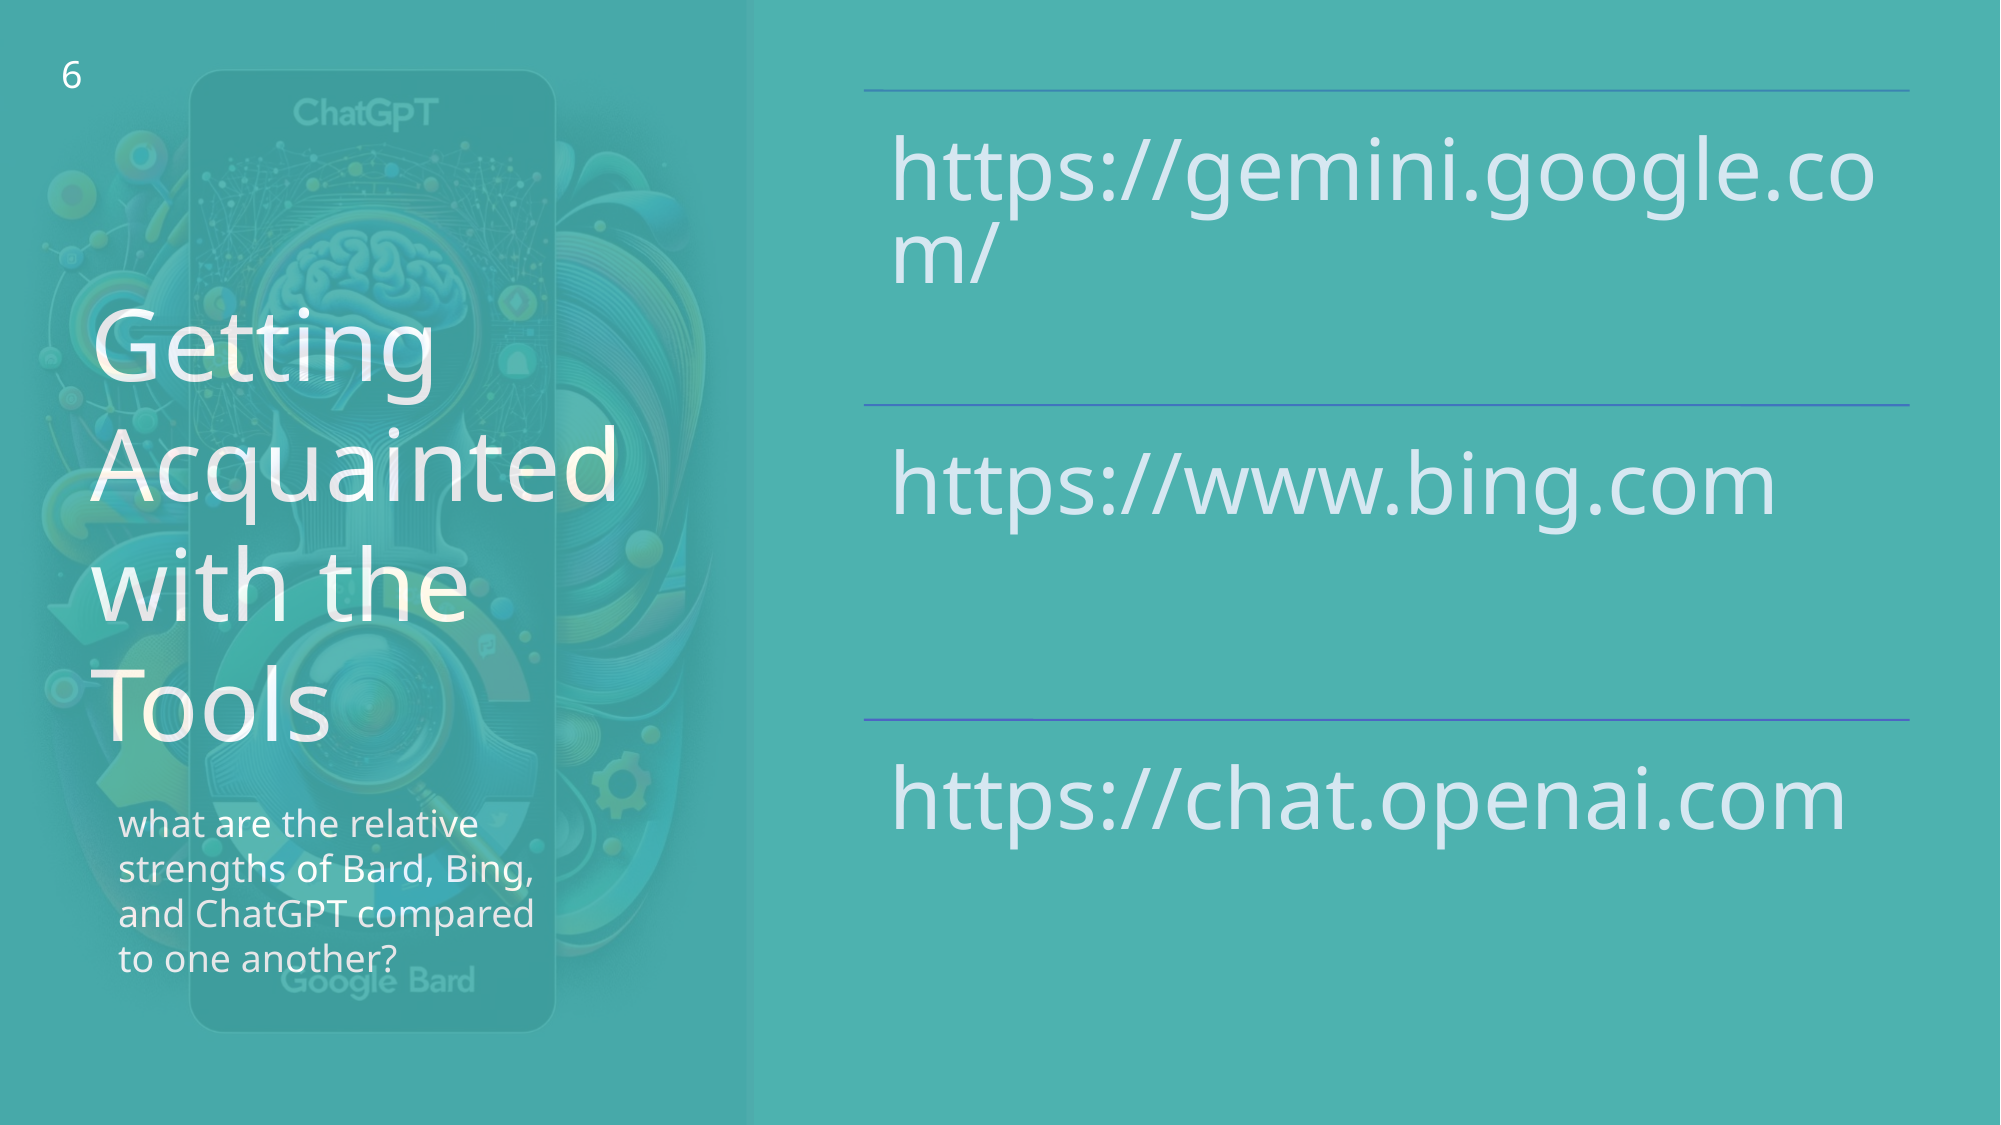

# Getting Acquainted with the Tools
https://gemini.google.com/
https://www.bing.com
https://chat.openai.com
what are the relative strengths of Bard, Bing, and ChatGPT compared to one another?